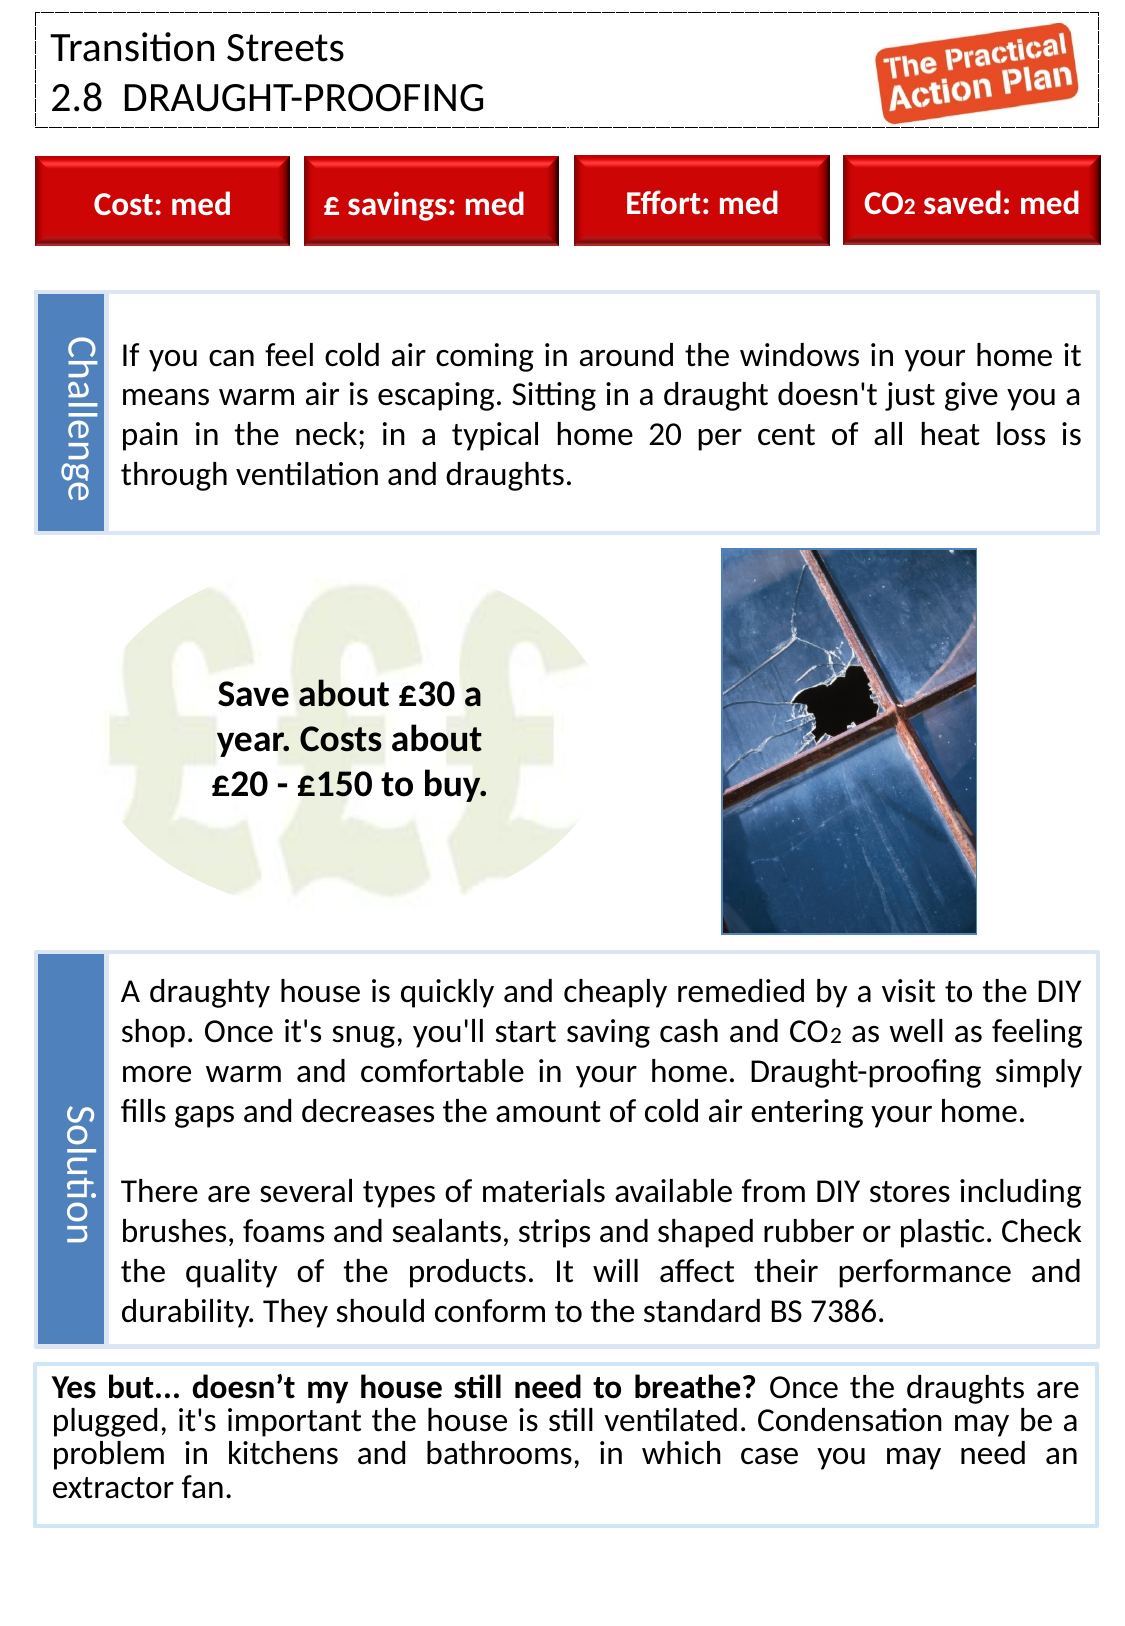

Transition Streets
2.8 DRAUGHT-PROOFING
Effort: med
CO2 saved: med
Cost: med
£ savings: med
If you can feel cold air coming in around the windows in your home it means warm air is escaping. Sitting in a draught doesn't just give you a pain in the neck; in a typical home 20 per cent of all heat loss is through ventilation and draughts.
Challenge
Save about £30 a year. Costs about
£20 - £150 to buy.
A draughty house is quickly and cheaply remedied by a visit to the DIY shop. Once it's snug, you'll start saving cash and CO2 as well as feeling more warm and comfortable in your home. Draught-proofing simply fills gaps and decreases the amount of cold air entering your home.
There are several types of materials available from DIY stores including brushes, foams and sealants, strips and shaped rubber or plastic. Check the quality of the products. It will affect their performance and durability. They should conform to the standard BS 7386.
Solution
Yes but... doesn’t my house still need to breathe? Once the draughts are plugged, it's important the house is still ventilated. Condensation may be a problem in kitchens and bathrooms, in which case you may need an extractor fan.